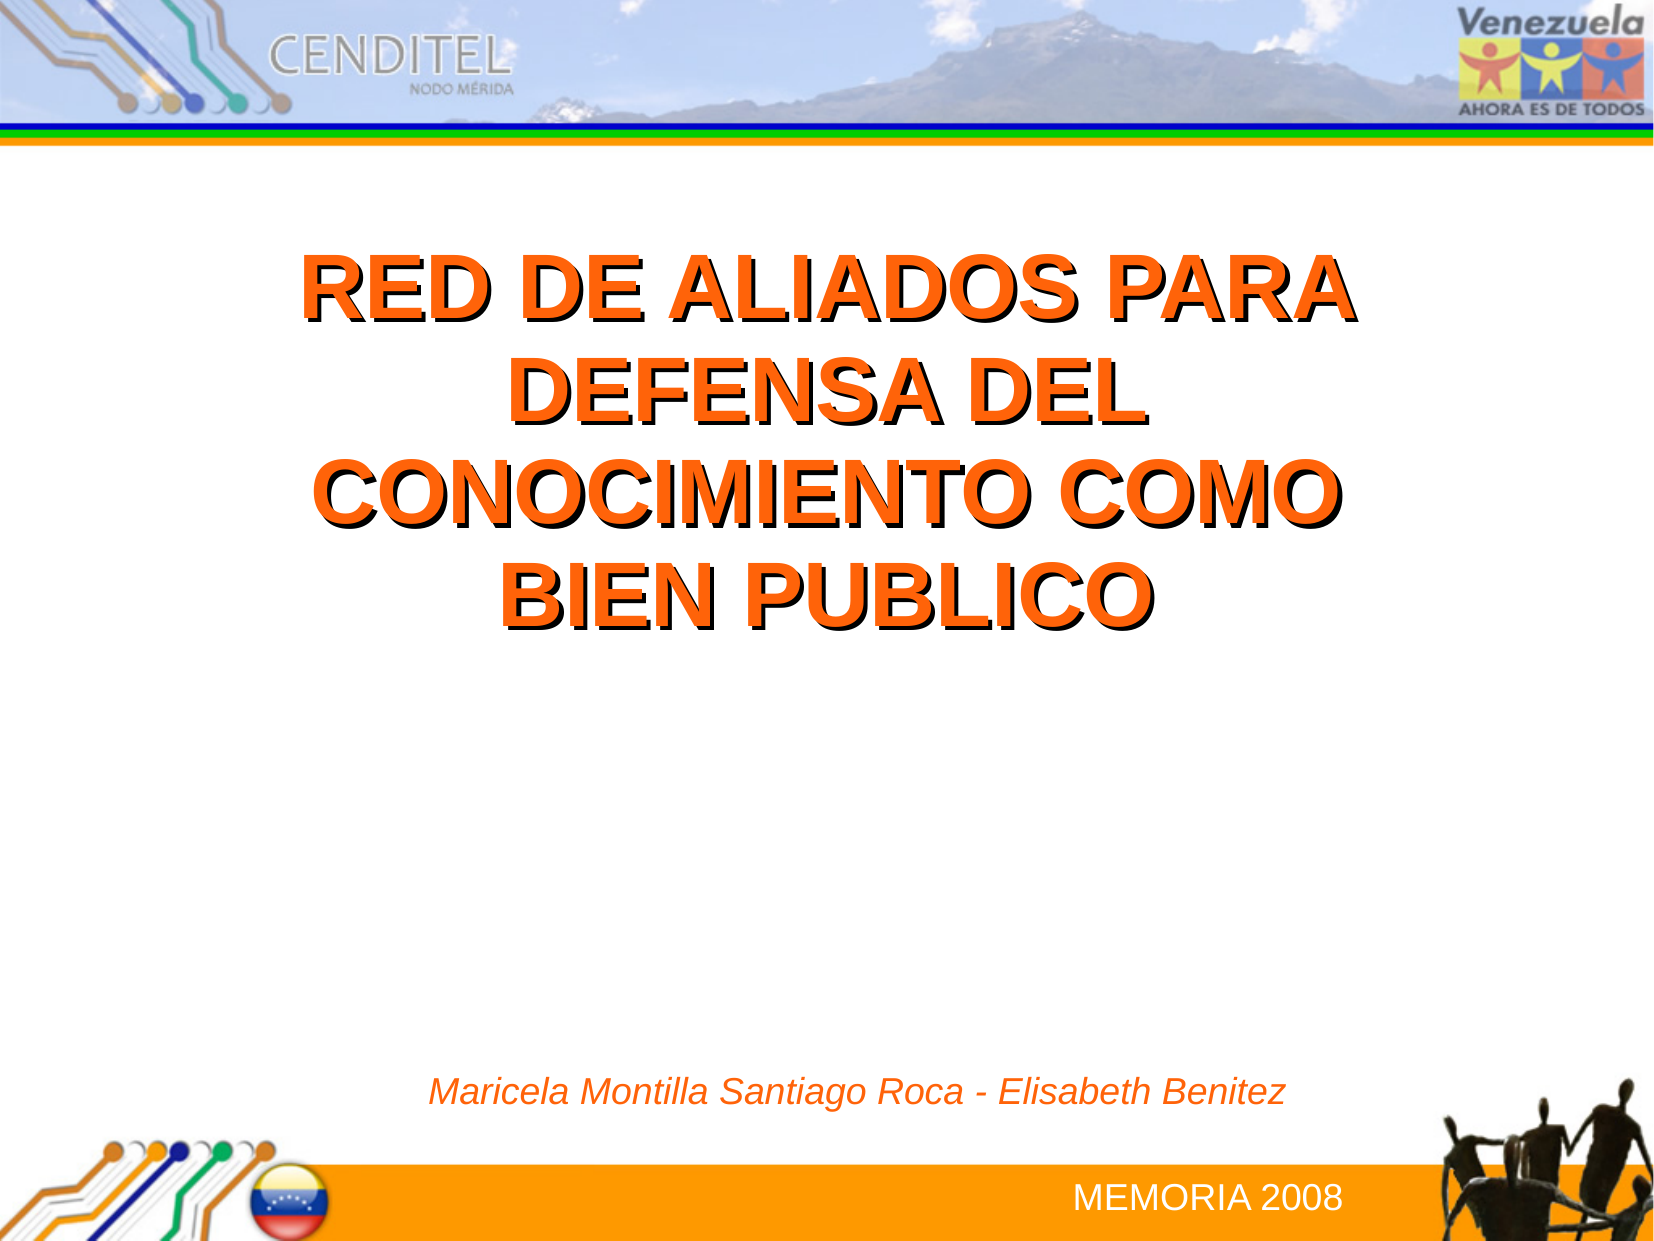

RED DE ALIADOS PARA DEFENSA DEL CONOCIMIENTO COMO BIEN PUBLICO
Maricela Montilla Santiago Roca - Elisabeth Benitez
MEMORIA 2008